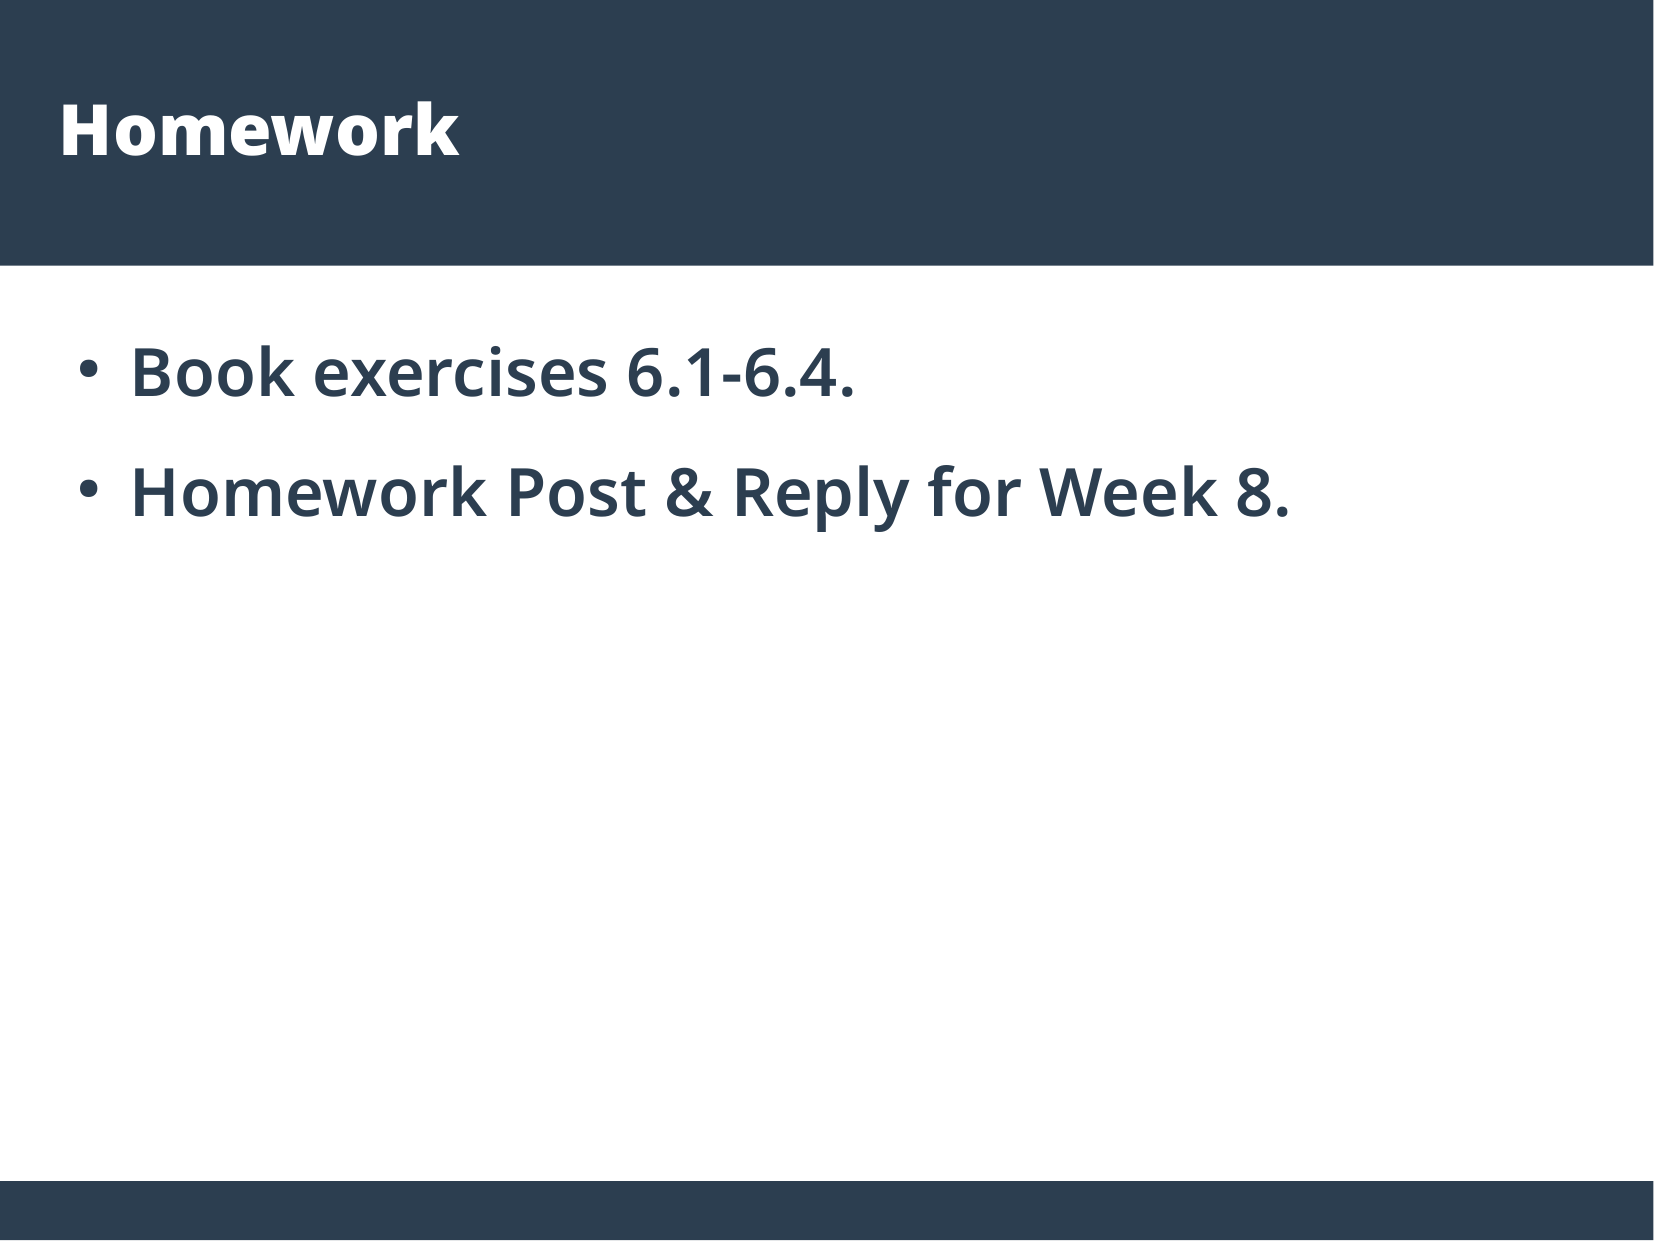

# Homework
Book exercises 6.1-6.4.
Homework Post & Reply for Week 8.